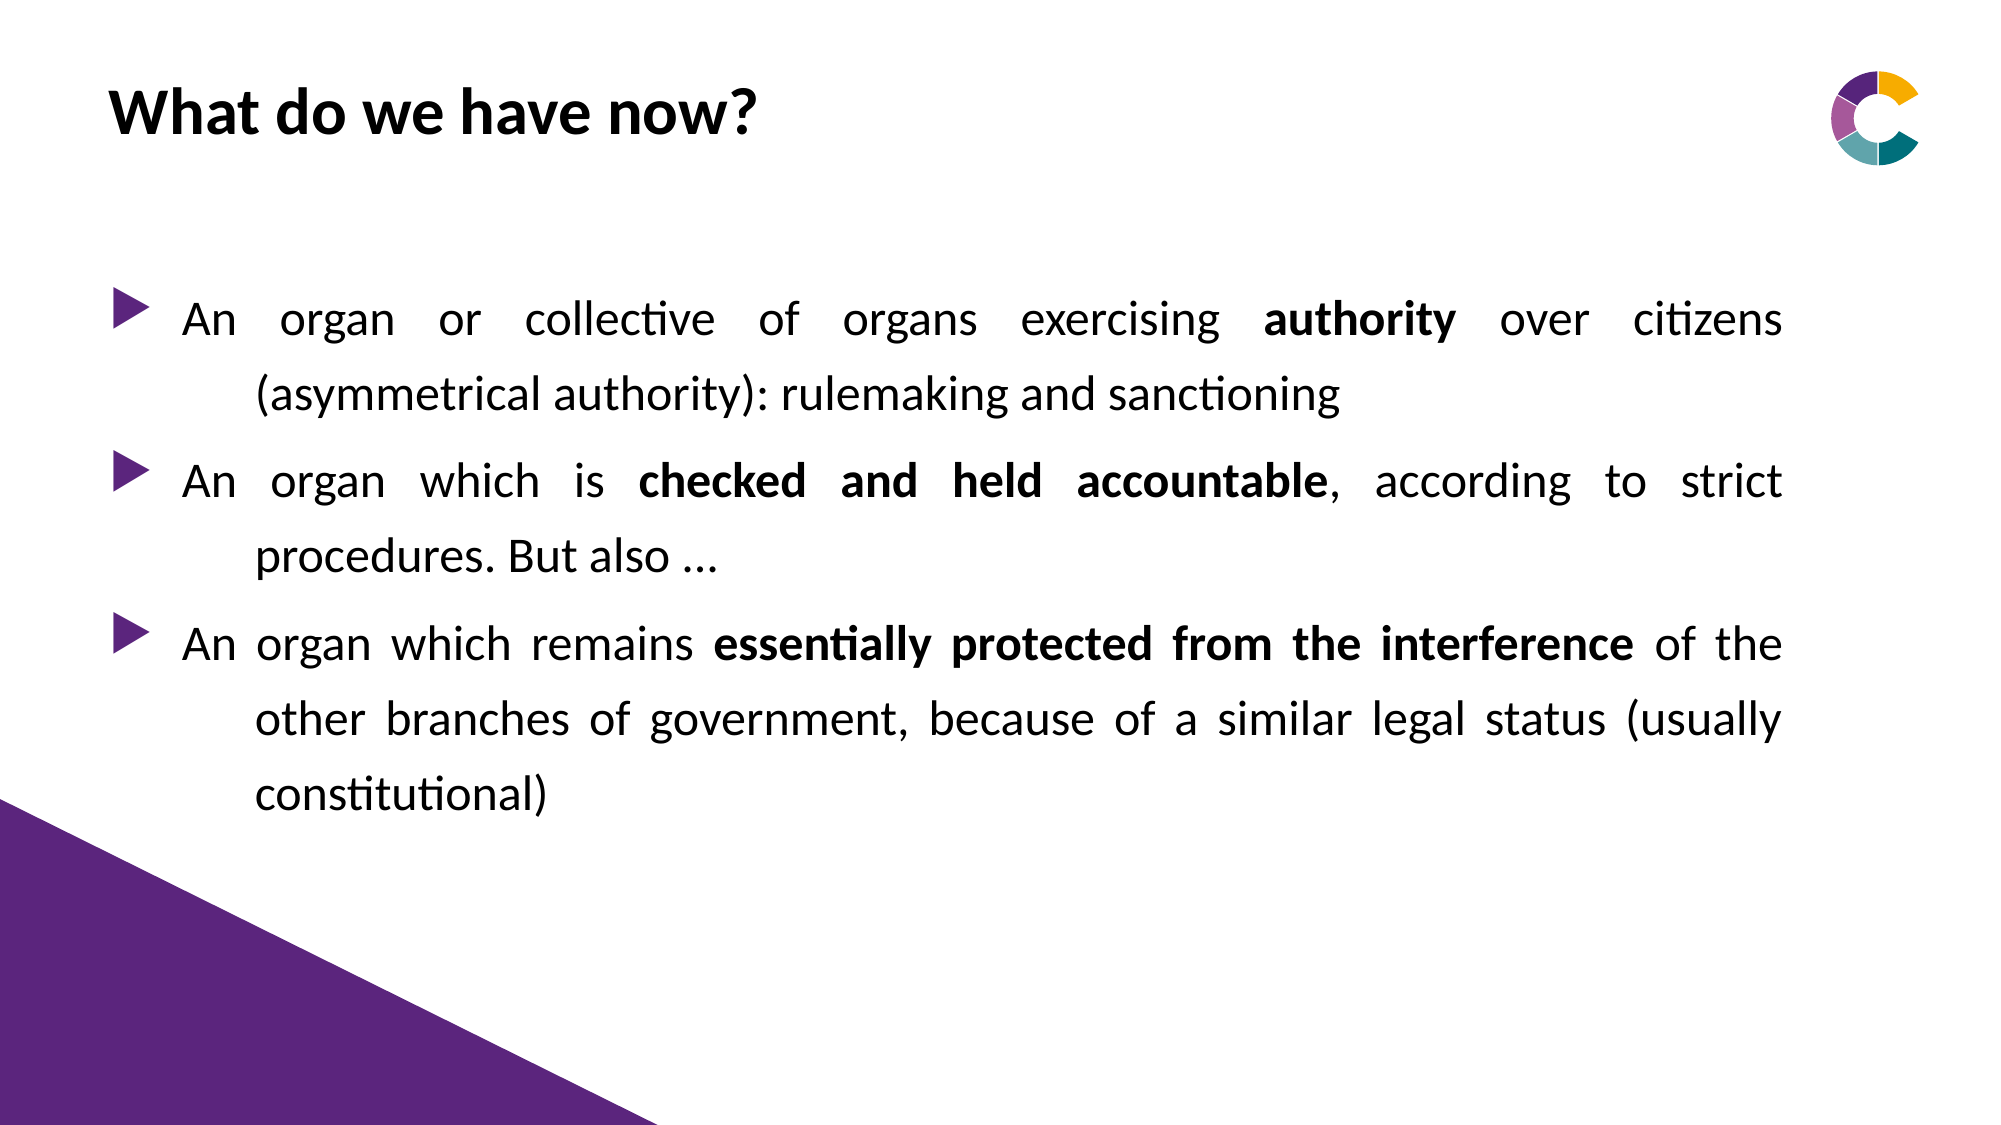

# What do we have now?
An organ or collective of organs exercising authority over citizens (asymmetrical authority): rulemaking and sanctioning
An organ which is checked and held accountable, according to strict procedures. But also ...
An organ which remains essentially protected from the interference of the other branches of government, because of a similar legal status (usually constitutional)